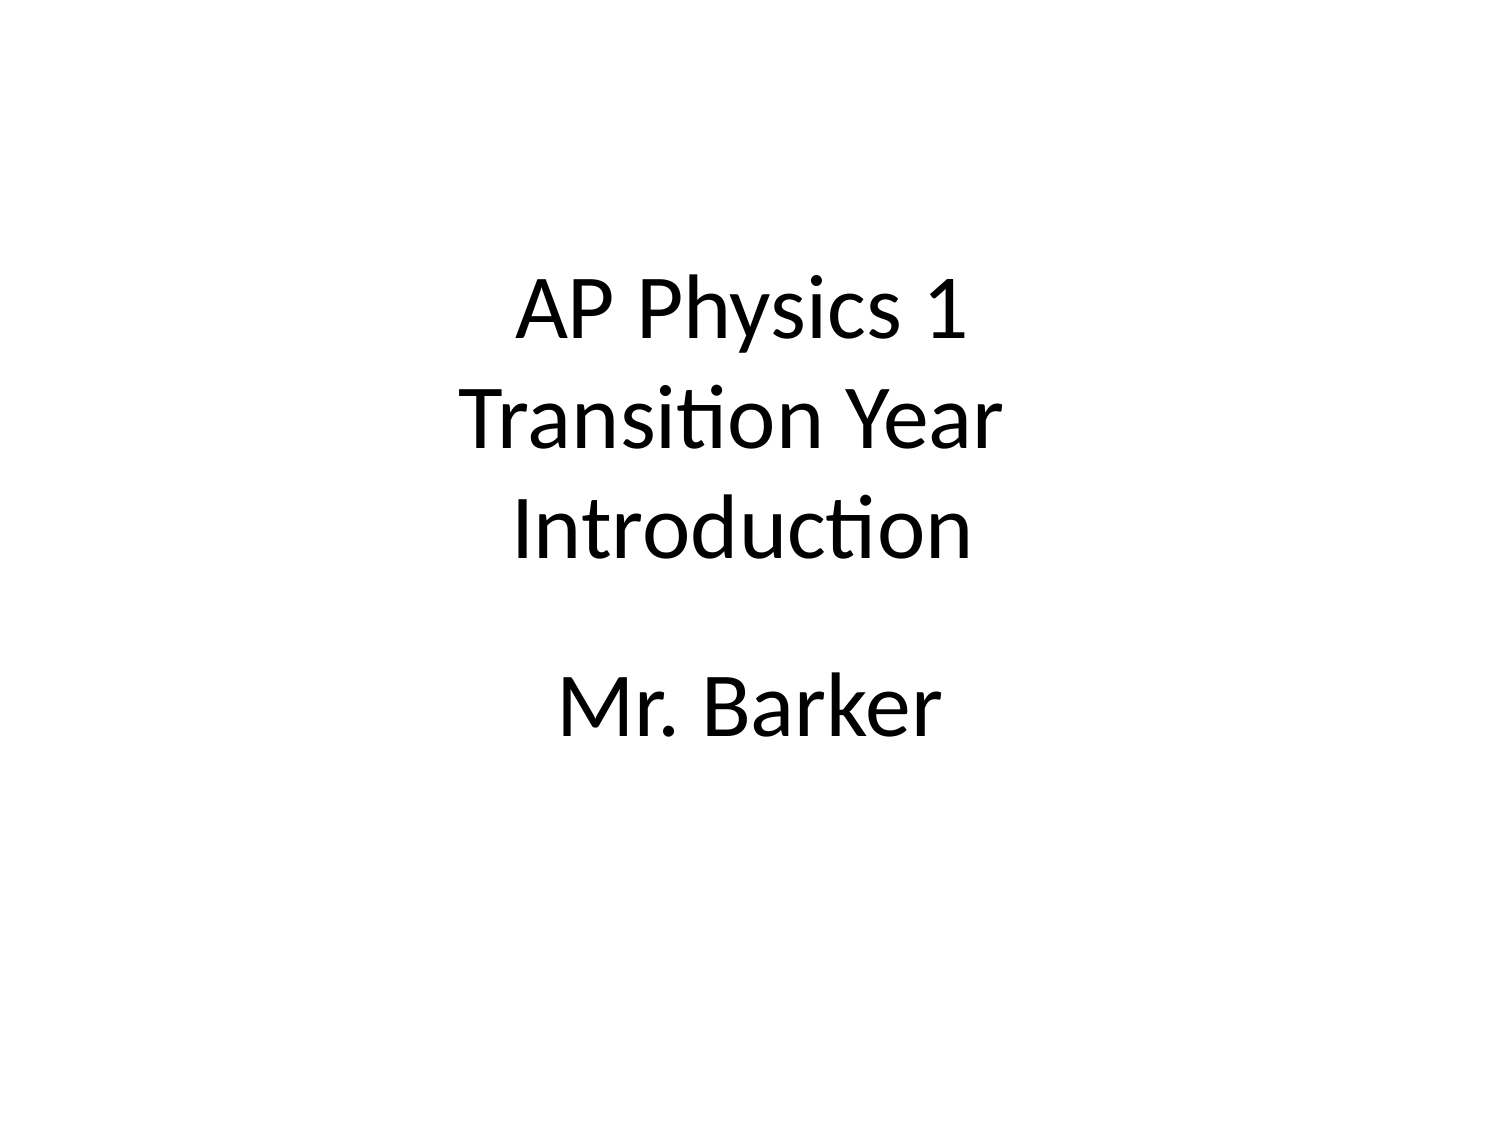

# AP Physics 1 Transition Year Introduction
Mr. Barker